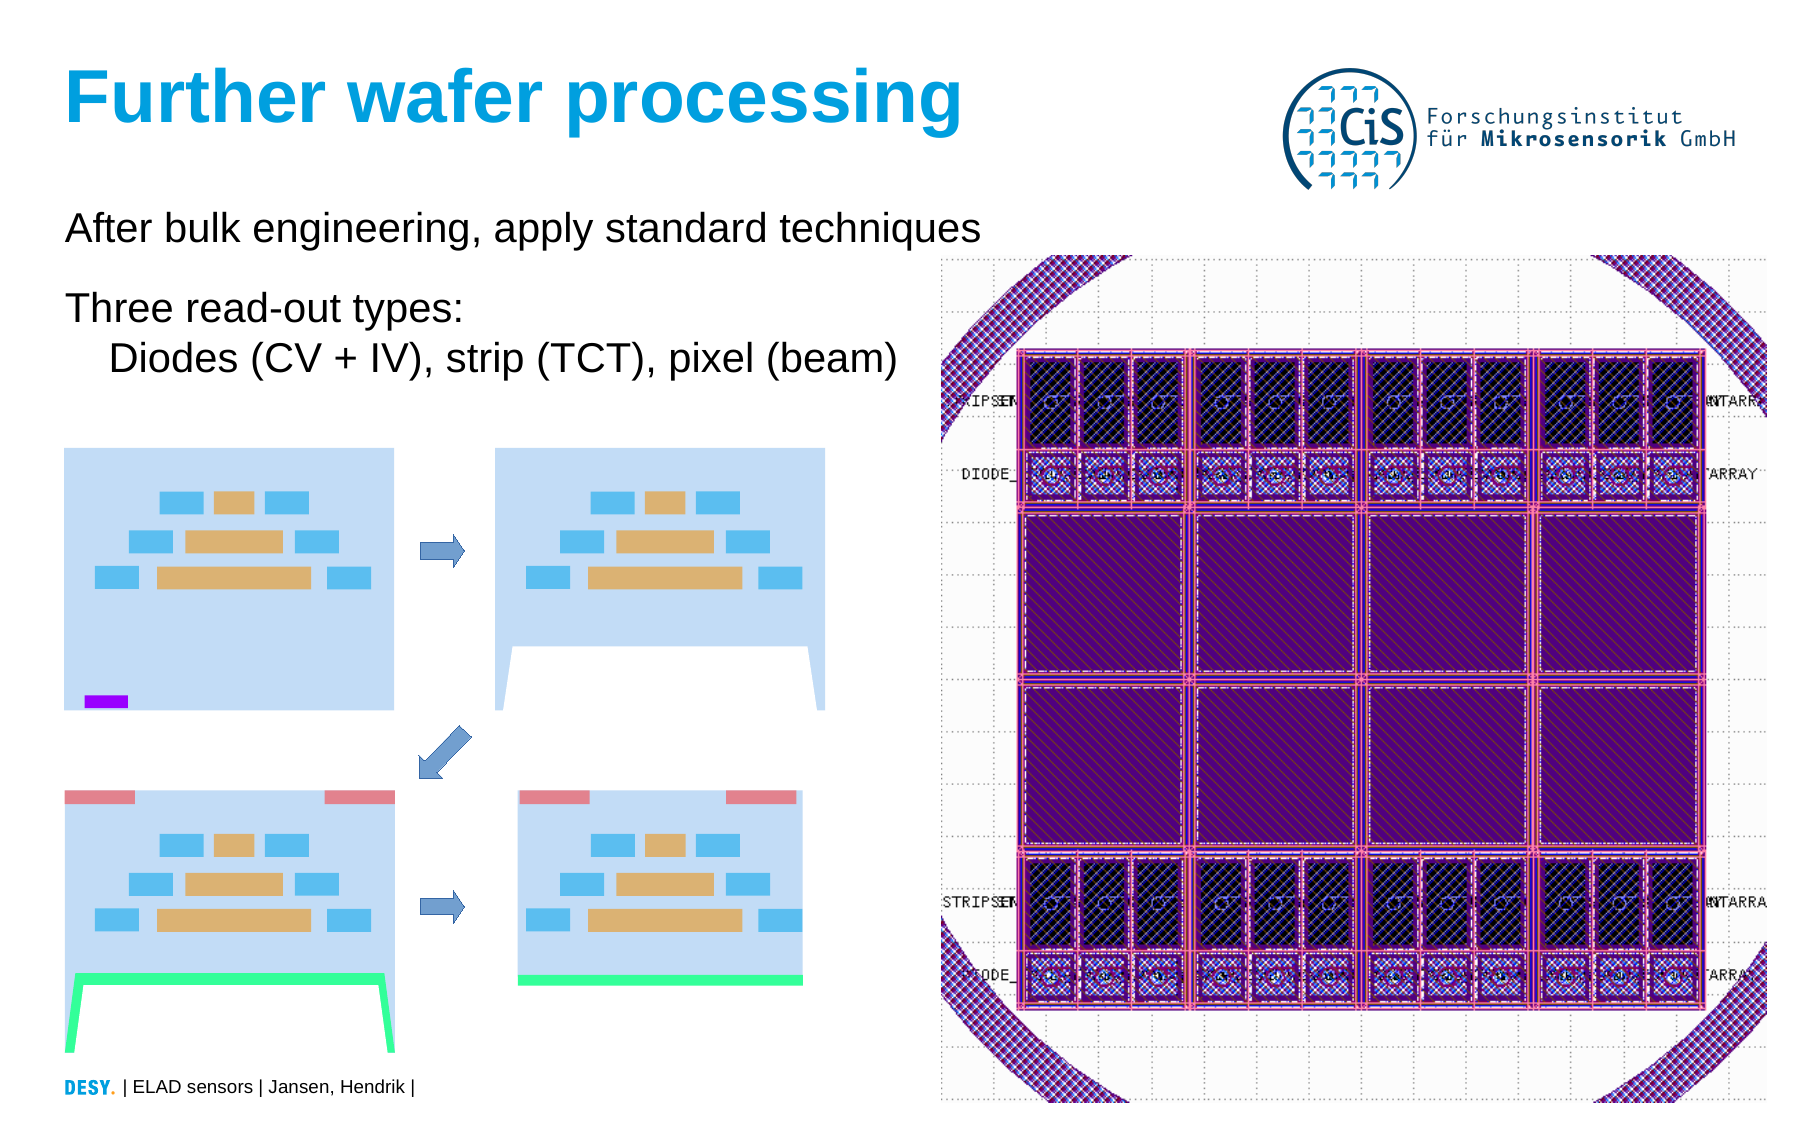

# Further wafer processing
After bulk engineering, apply standard techniques
Three read-out types:
	Diodes (CV + IV), strip (TCT), pixel (beam)